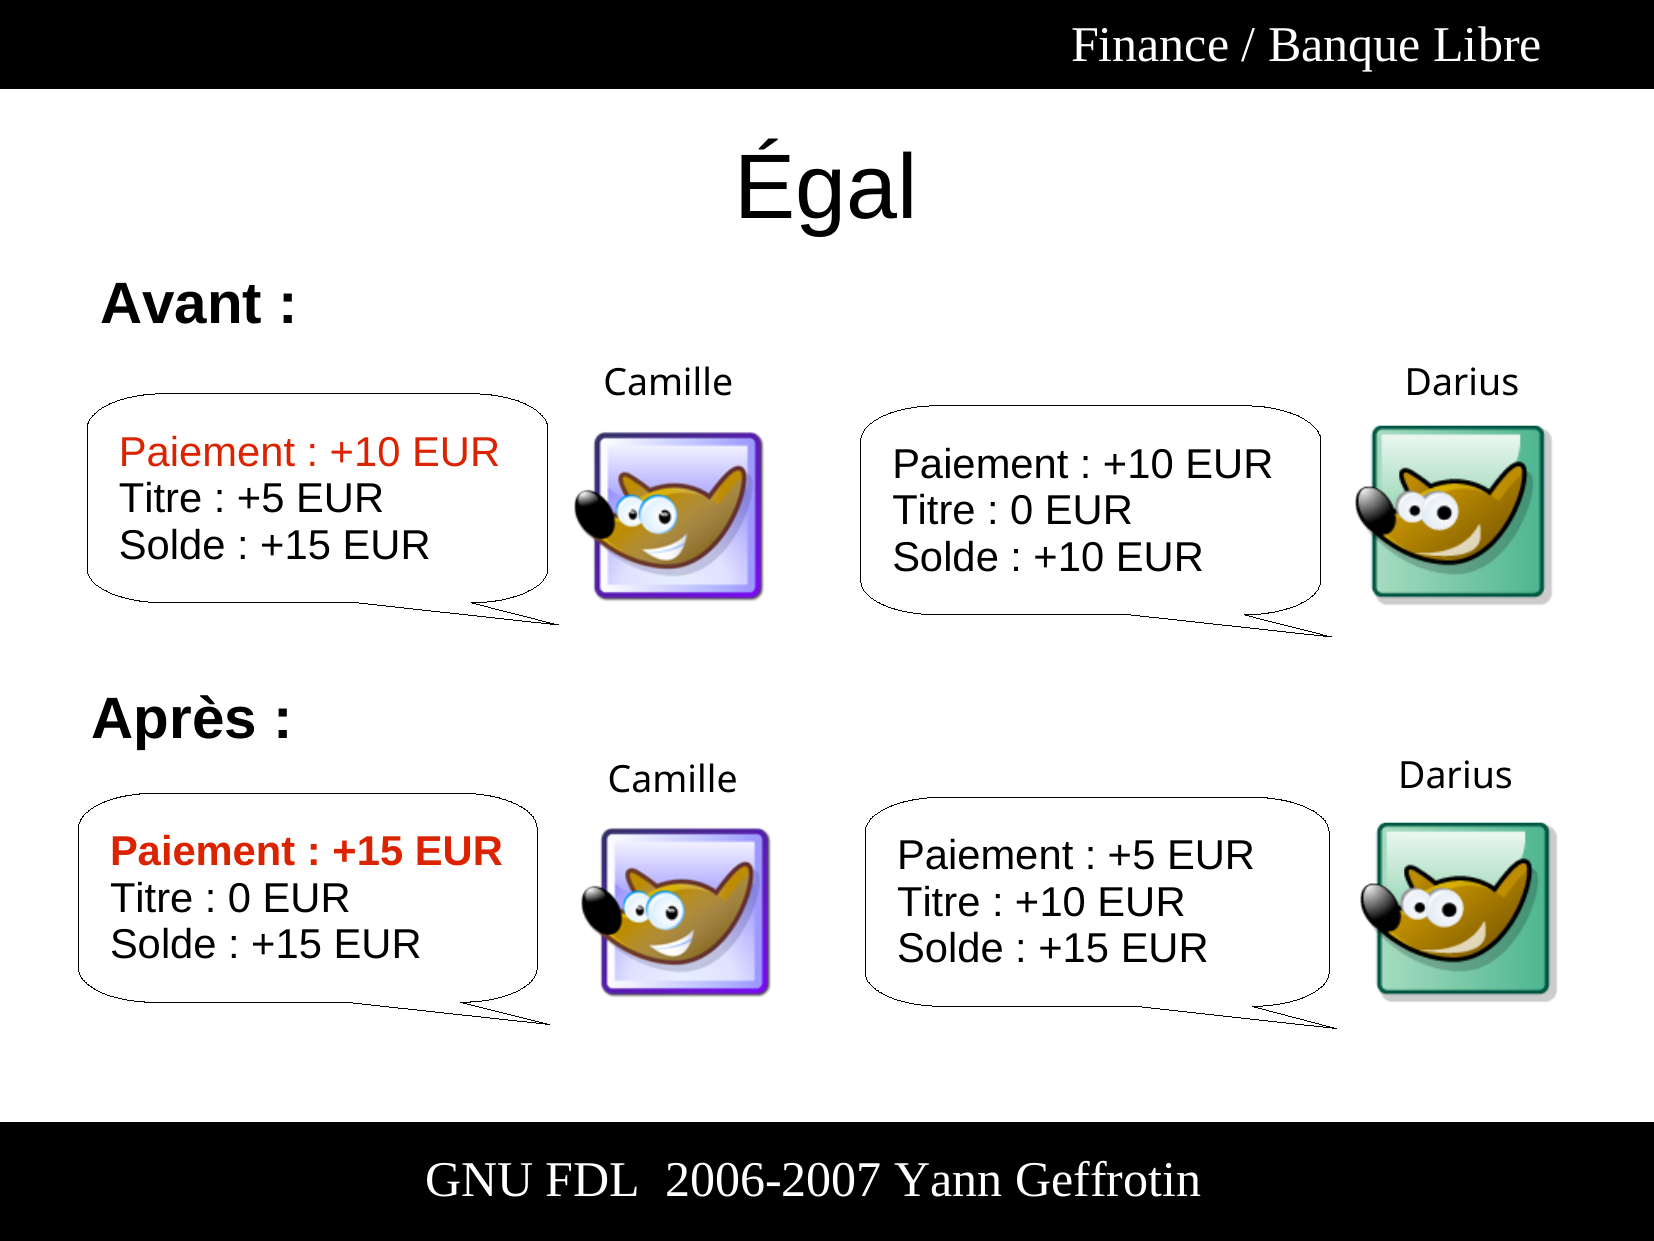

# Égal
Avant :
Camille
Darius
Paiement : +10 EUR
Titre : +5 EUR
Solde : +15 EUR
Paiement : +10 EUR
Titre : 0 EUR
Solde : +10 EUR
Après :
Darius
Camille
Paiement : +15 EUR
Titre : 0 EUR
Solde : +15 EUR
Paiement : +5 EUR
Titre : +10 EUR
Solde : +15 EUR